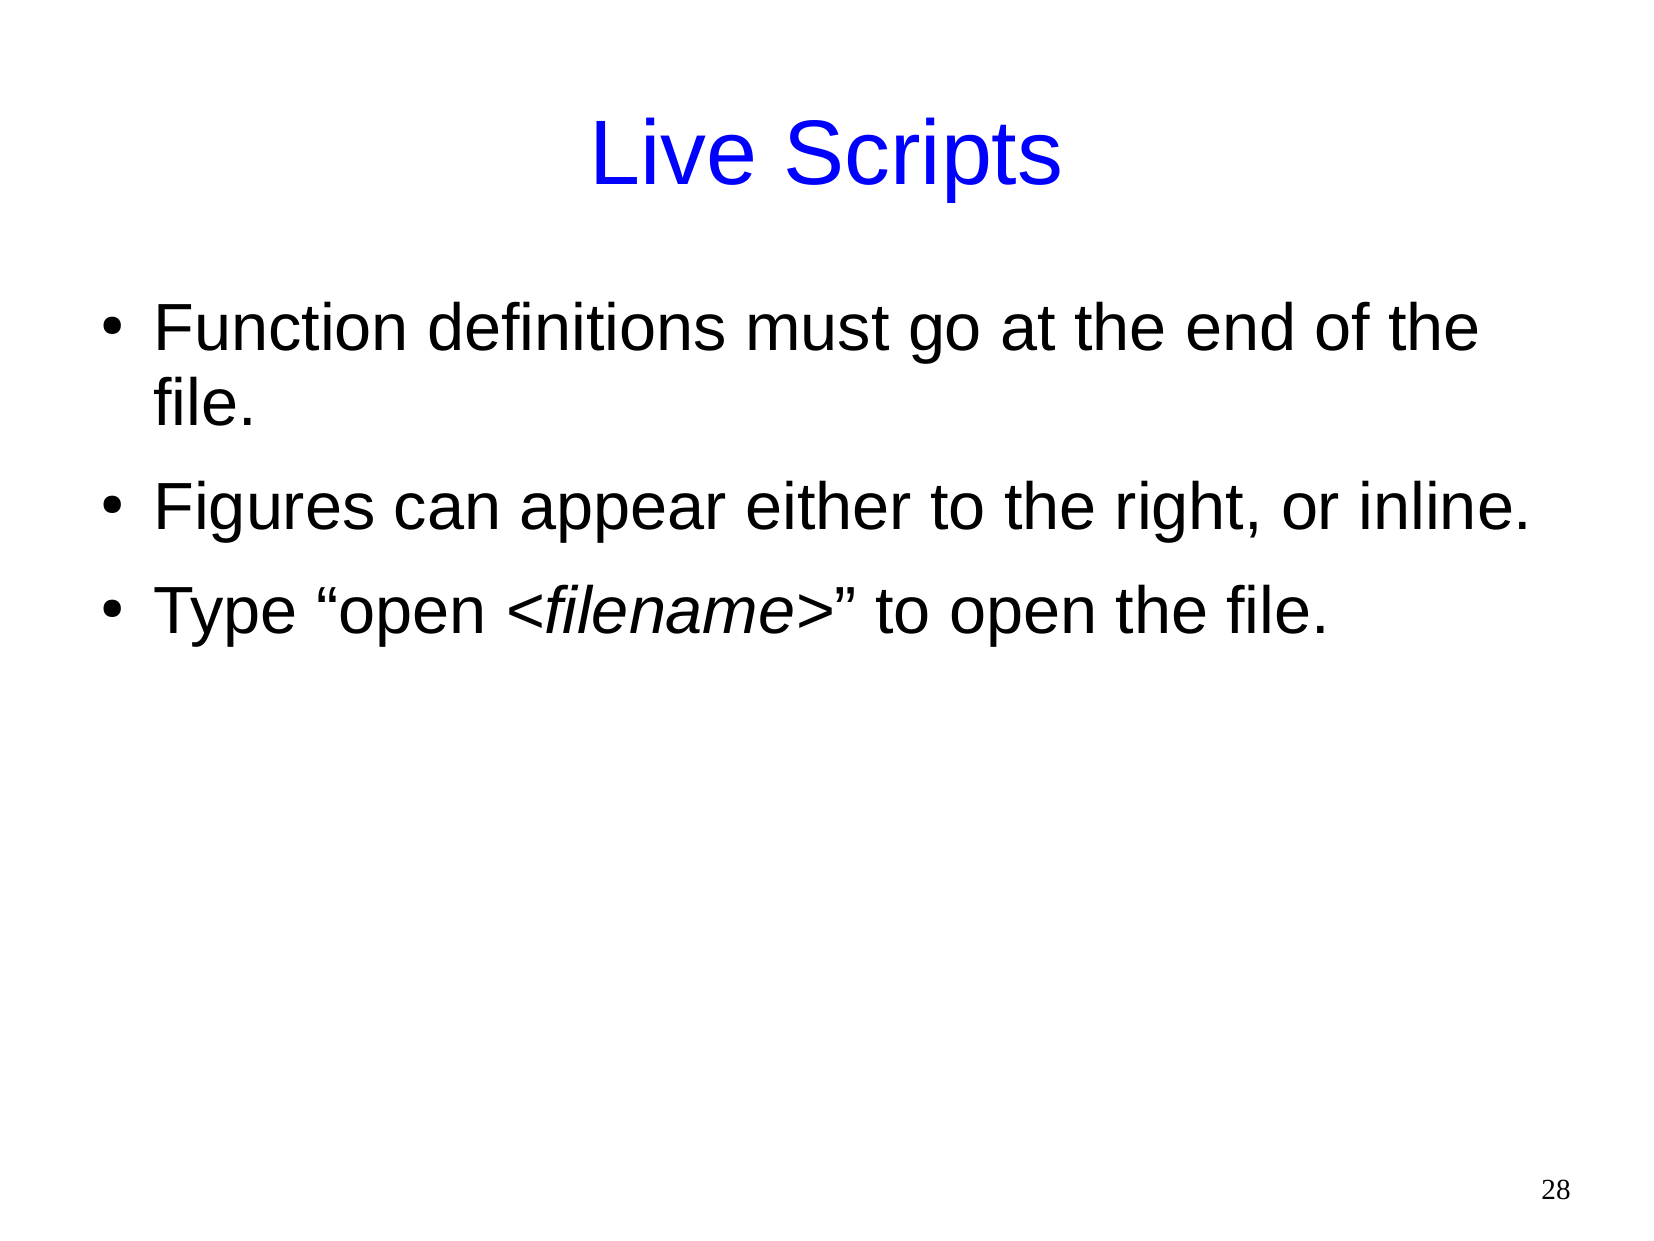

# Live Scripts
Function definitions must go at the end of the file.
Figures can appear either to the right, or inline.
Type “open <filename>” to open the file.
28